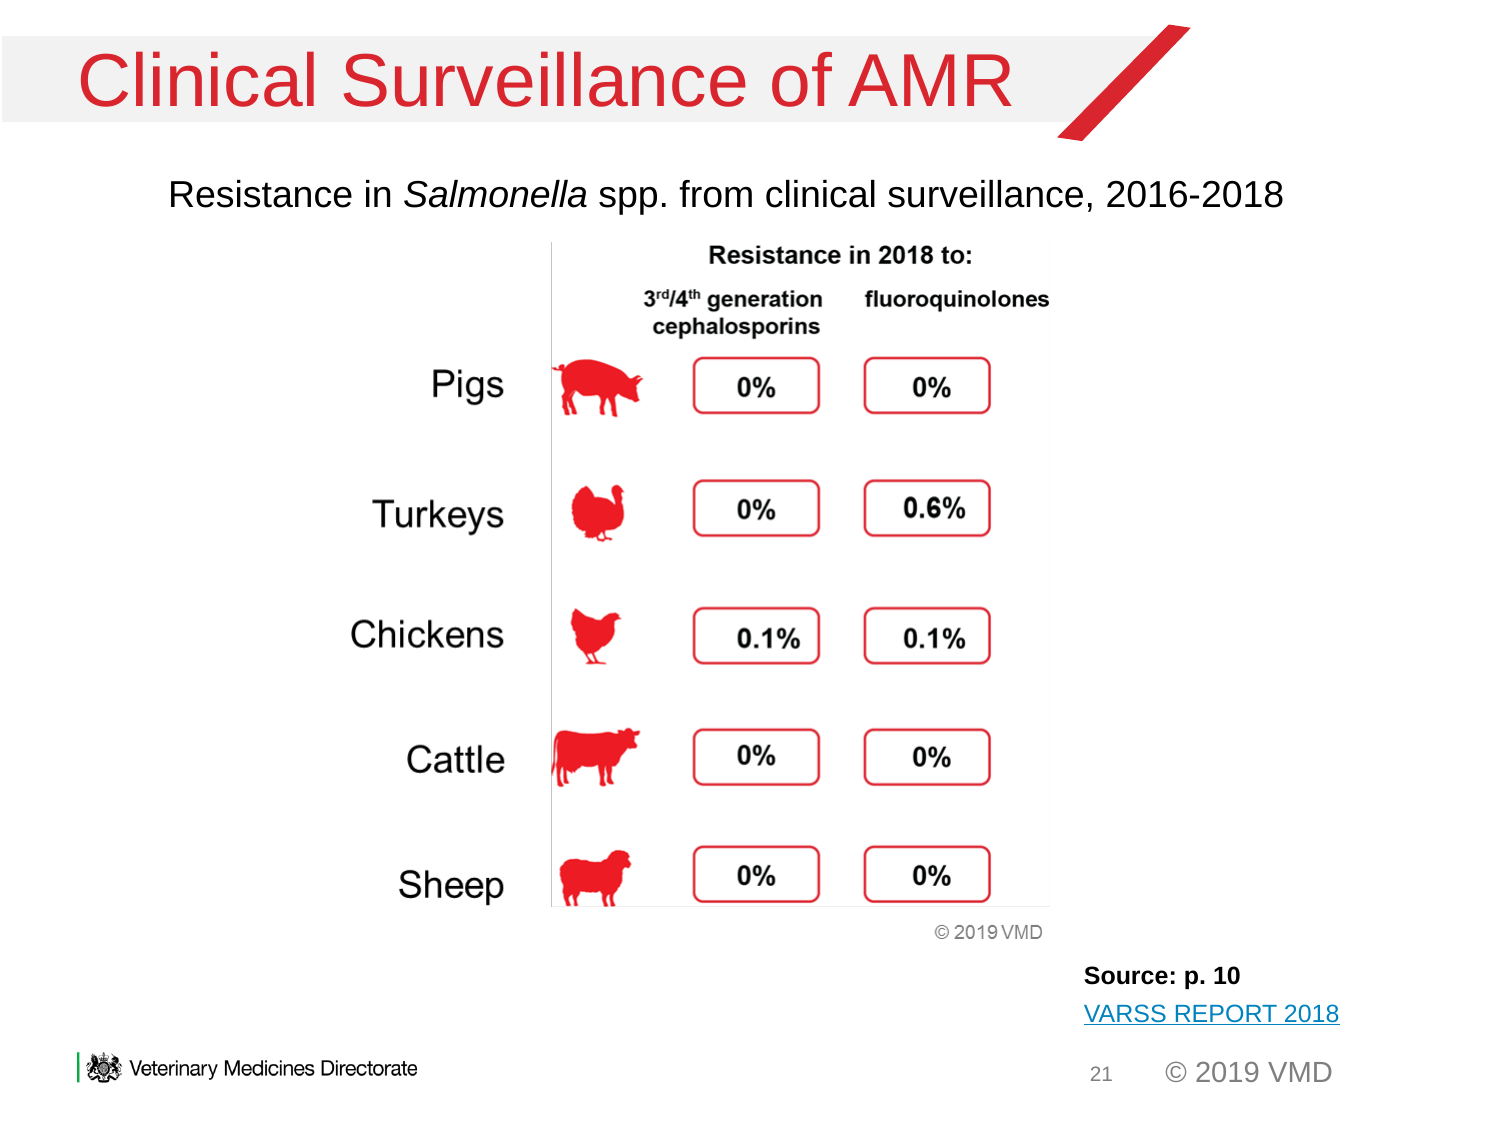

# Clinical Surveillance of AMR
Resistance in Salmonella spp. from clinical surveillance, 2016-2018
Source: p. 10
VARSS REPORT 2018